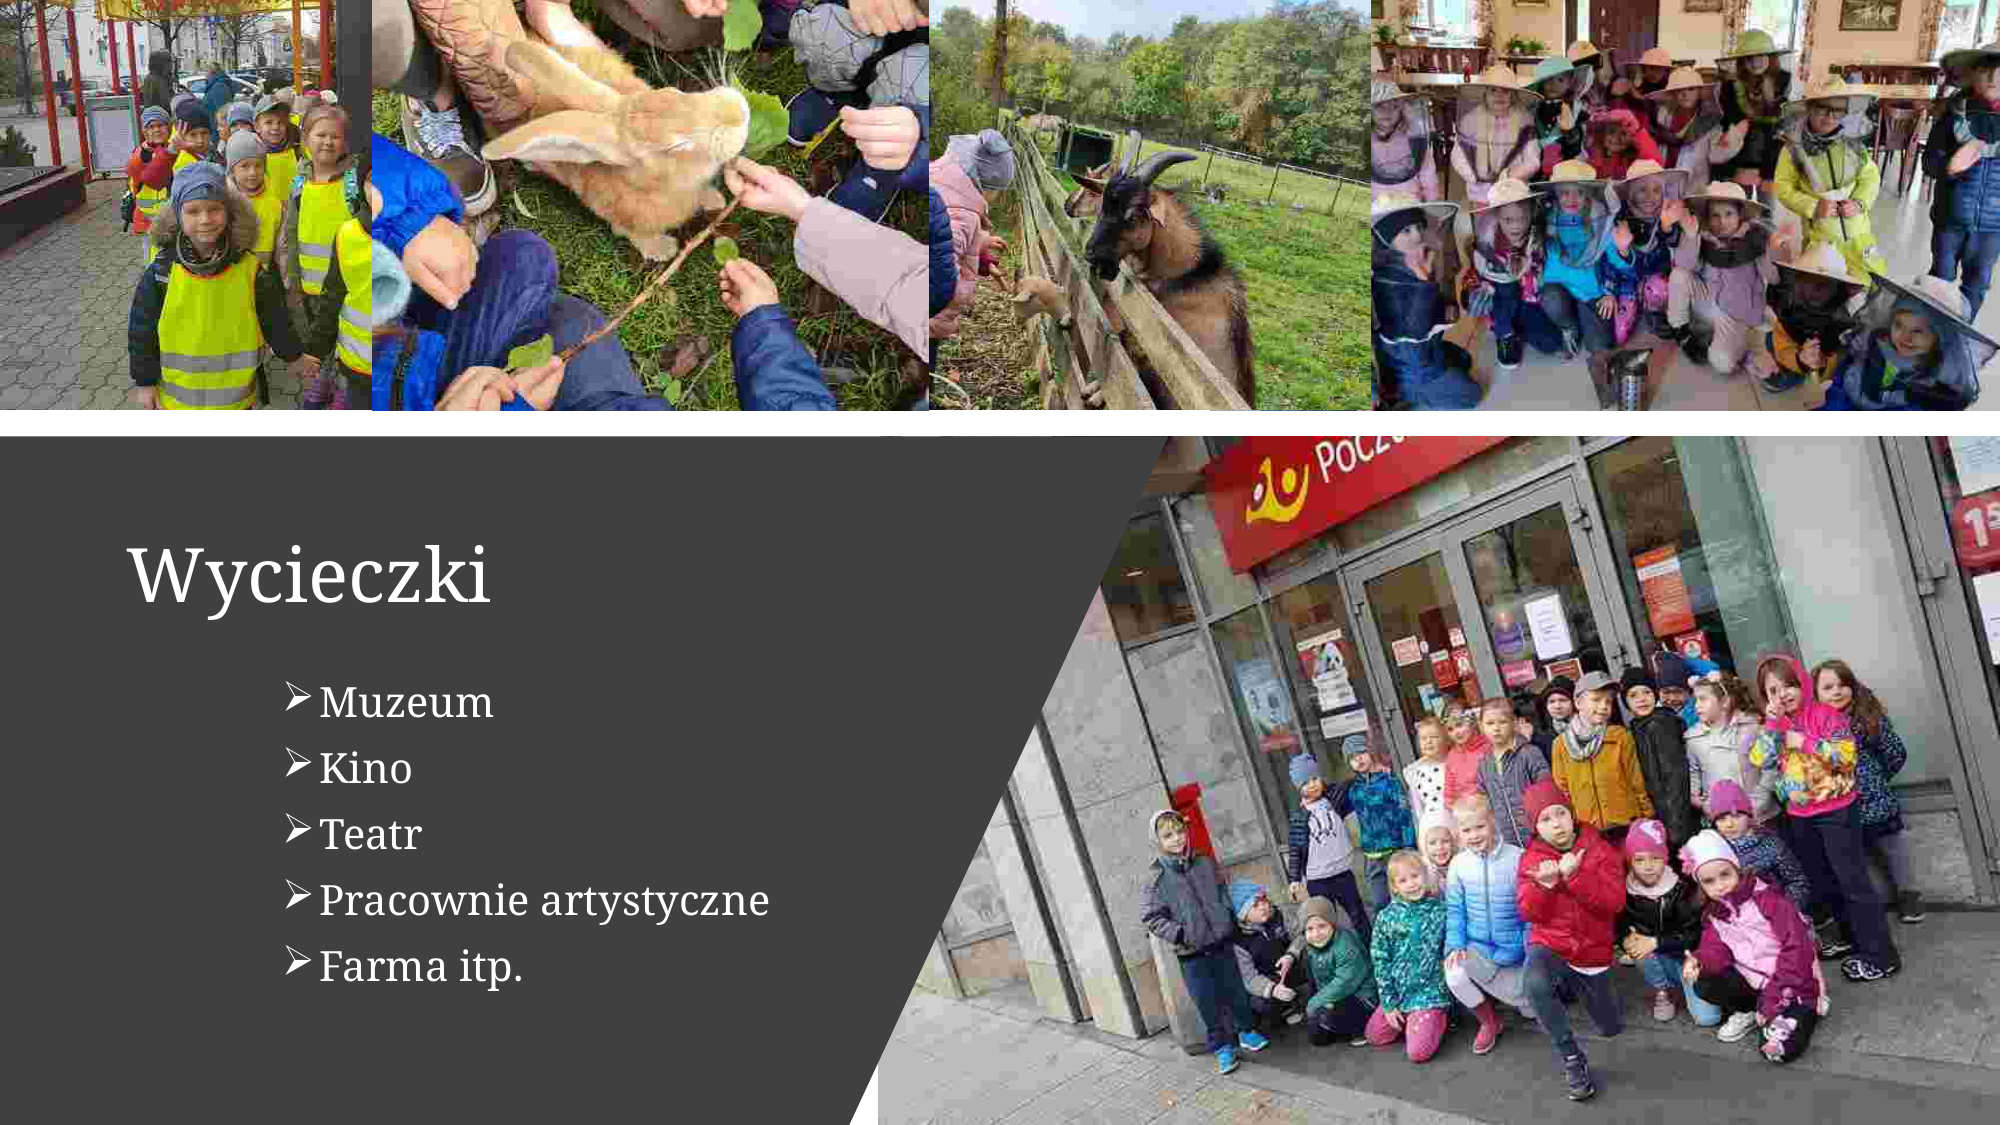

# Wycieczki
Muzeum
Kino
Teatr
Pracownie artystyczne
Farma itp.